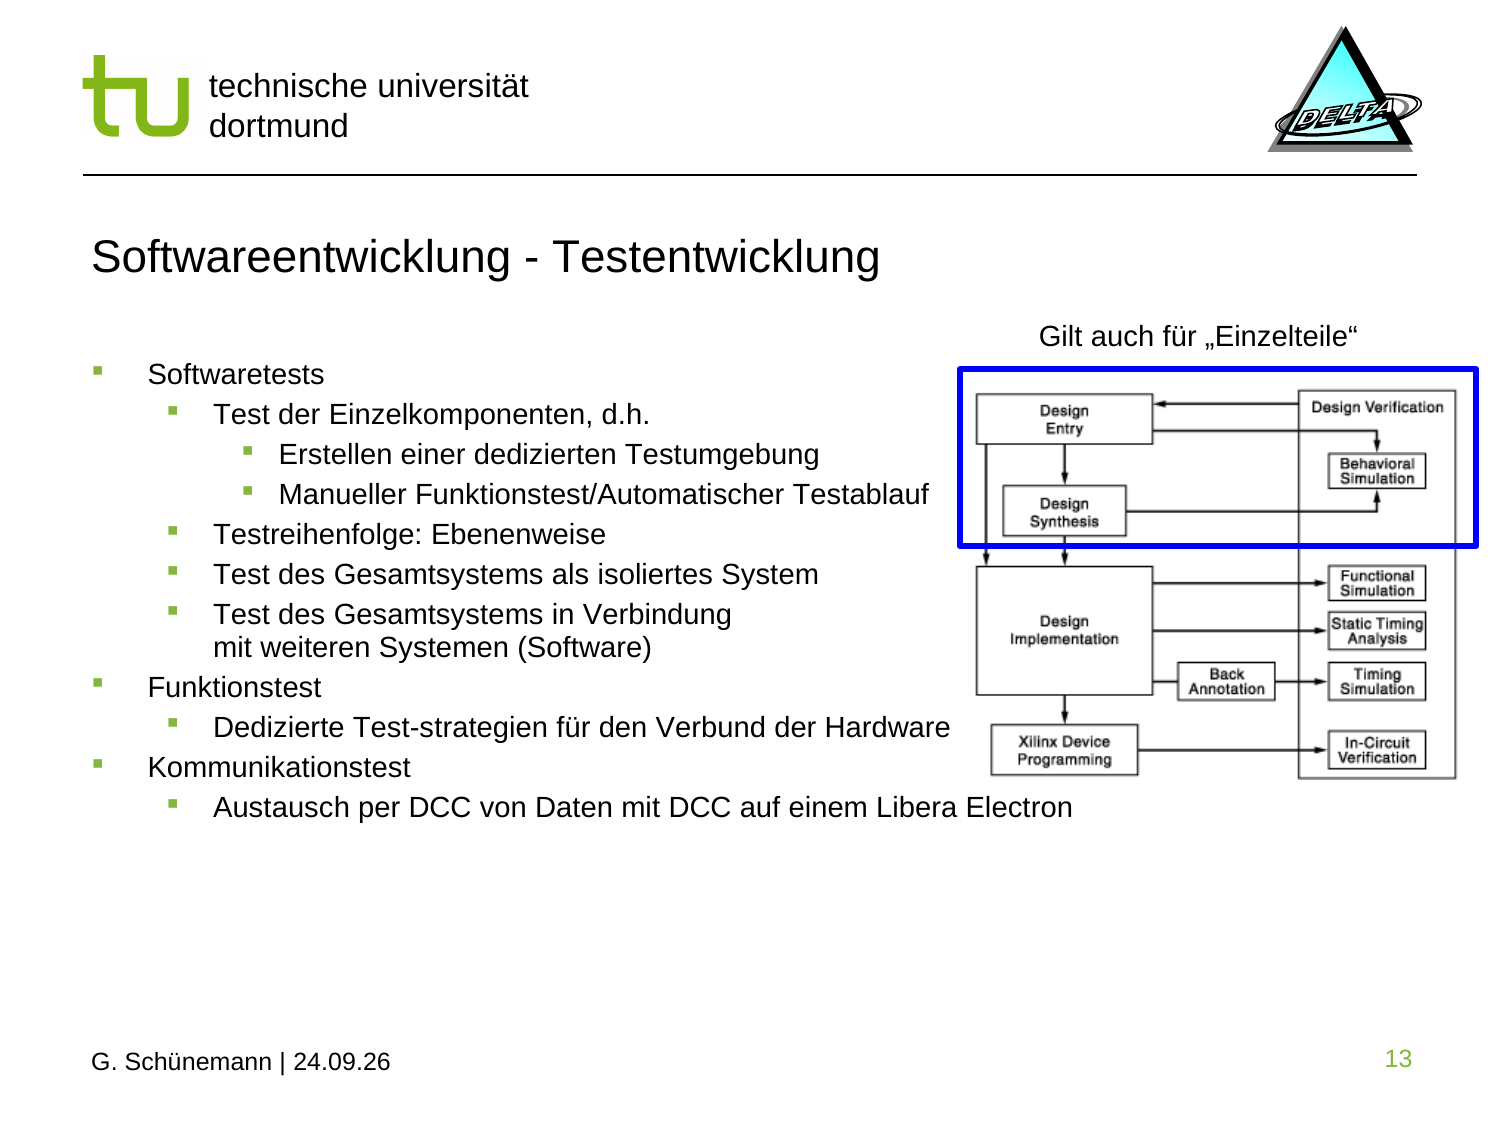

# Softwareentwicklung - Testentwicklung
Gilt auch für „Einzelteile“
Softwaretests
Test der Einzelkomponenten, d.h.
Erstellen einer dedizierten Testumgebung
Manueller Funktionstest/Automatischer Testablauf
Testreihenfolge: Ebenenweise
Test des Gesamtsystems als isoliertes System
Test des Gesamtsystems in Verbindung
mit weiteren Systemen (Software)
Funktionstest
Dedizierte Test-strategien für den Verbund der Hardware
Kommunikationstest
Austausch per DCC von Daten mit DCC auf einem Libera Electron